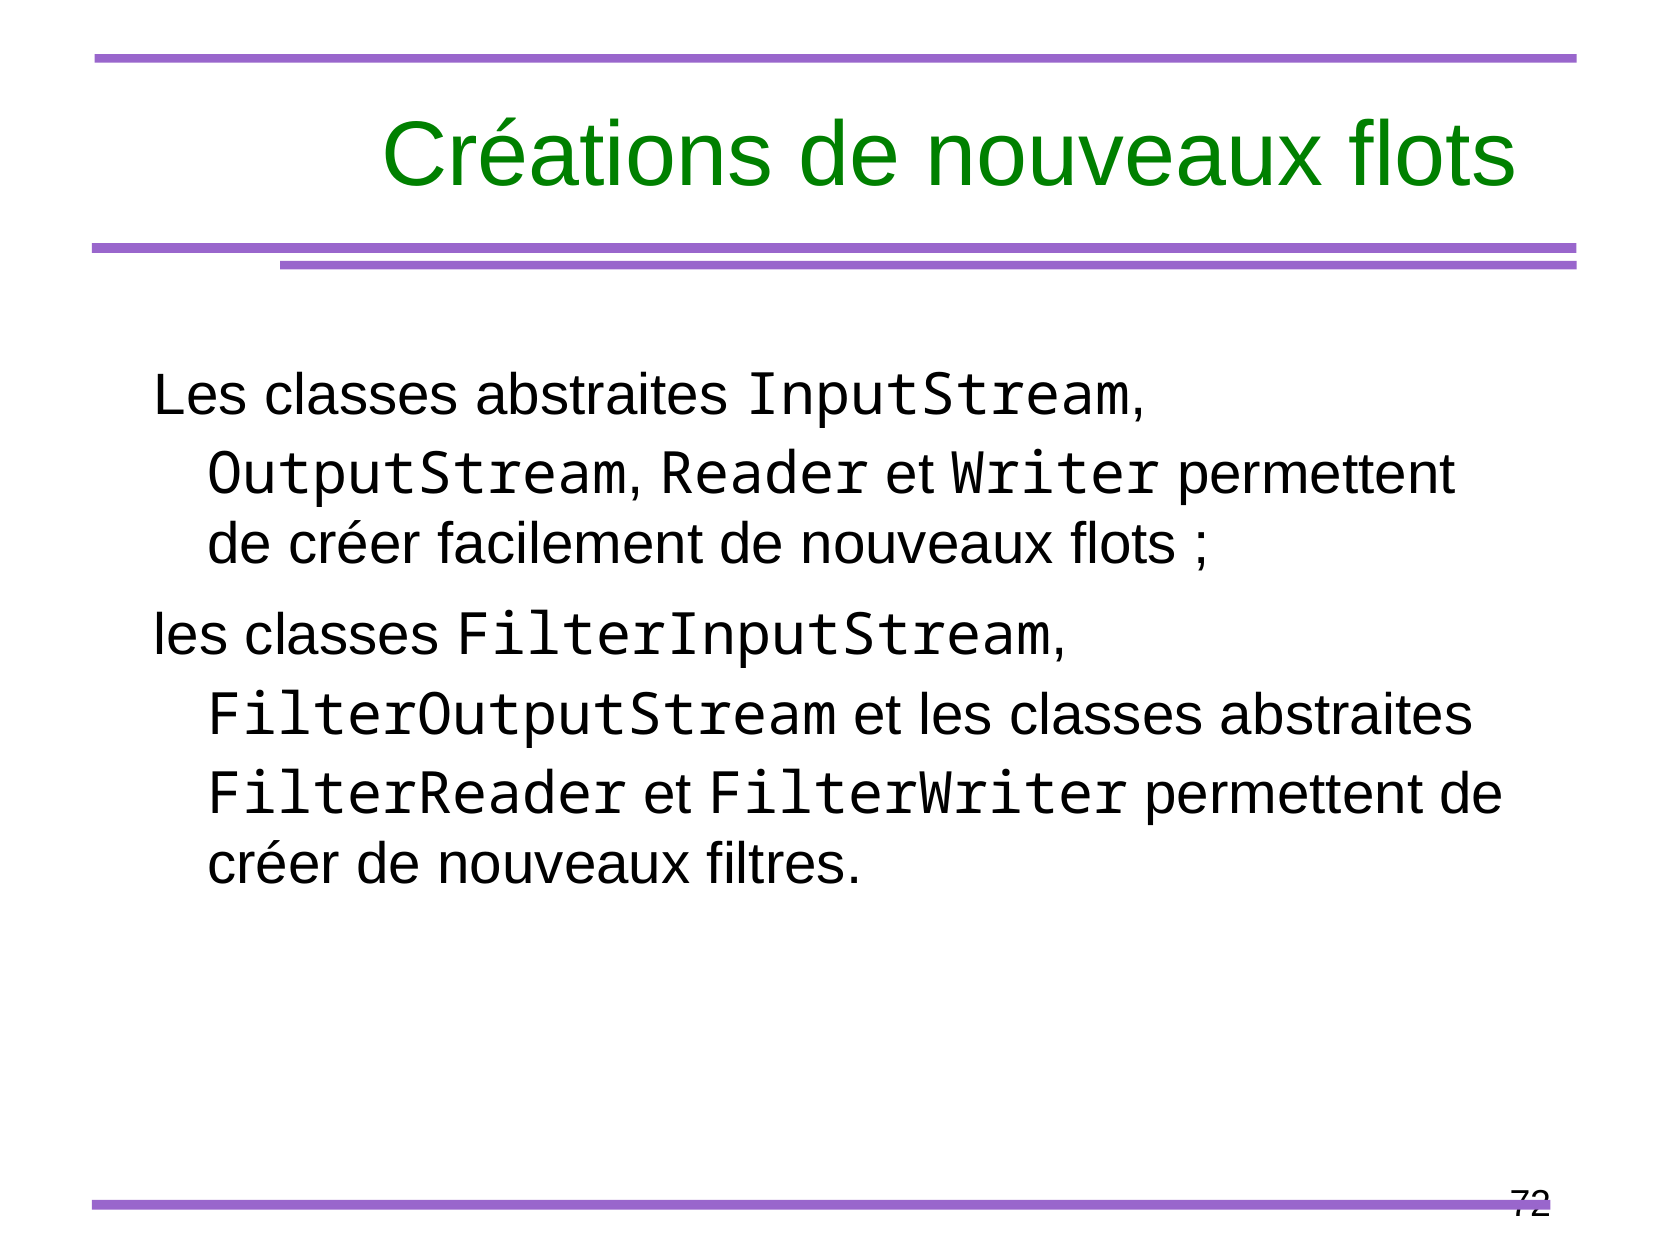

# Créations de nouveaux flots
Les classes abstraites InputStream, OutputStream, Reader et Writer permettent de créer facilement de nouveaux flots ;
les classes FilterInputStream, FilterOutputStream et les classes abstraites FilterReader et FilterWriter permettent de créer de nouveaux filtres.